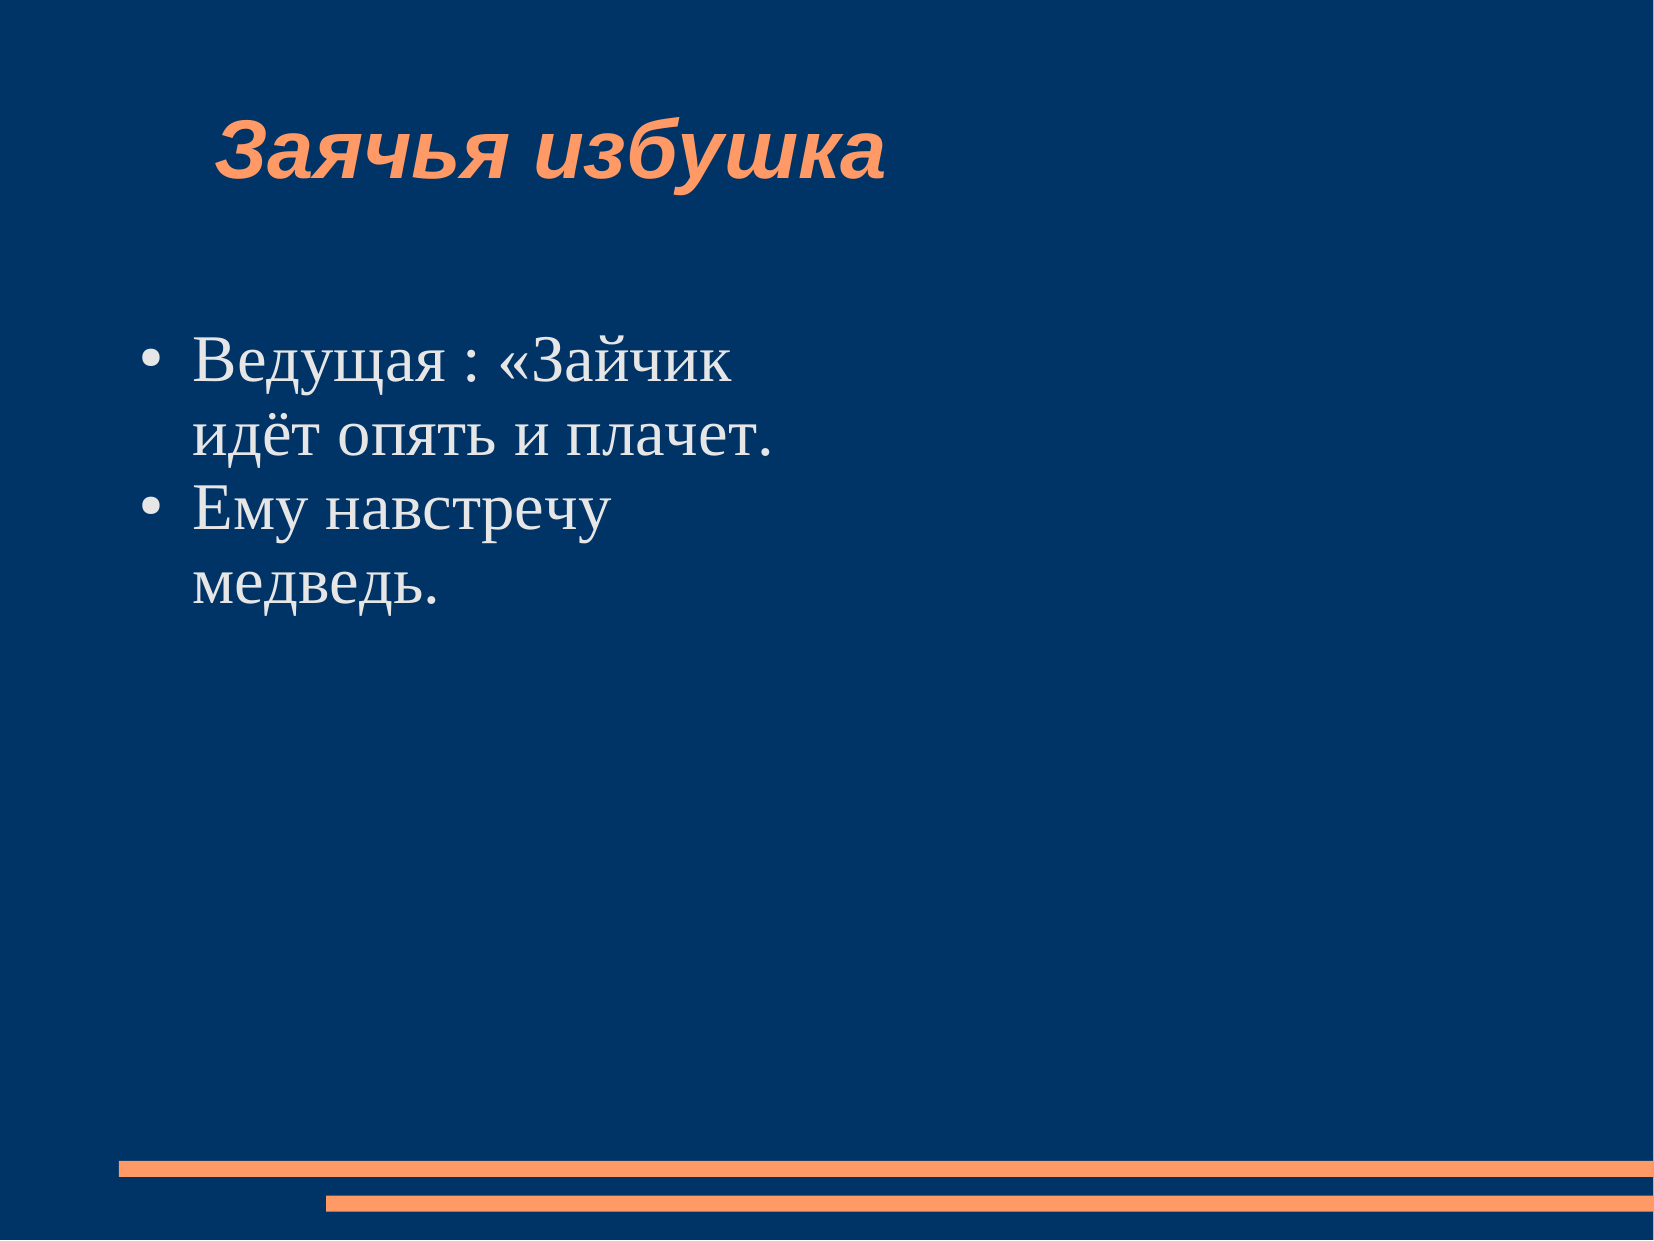

# Заячья избушка
Ведущая : «Зайчик идёт опять и плачет.
Ему навстречу медведь.